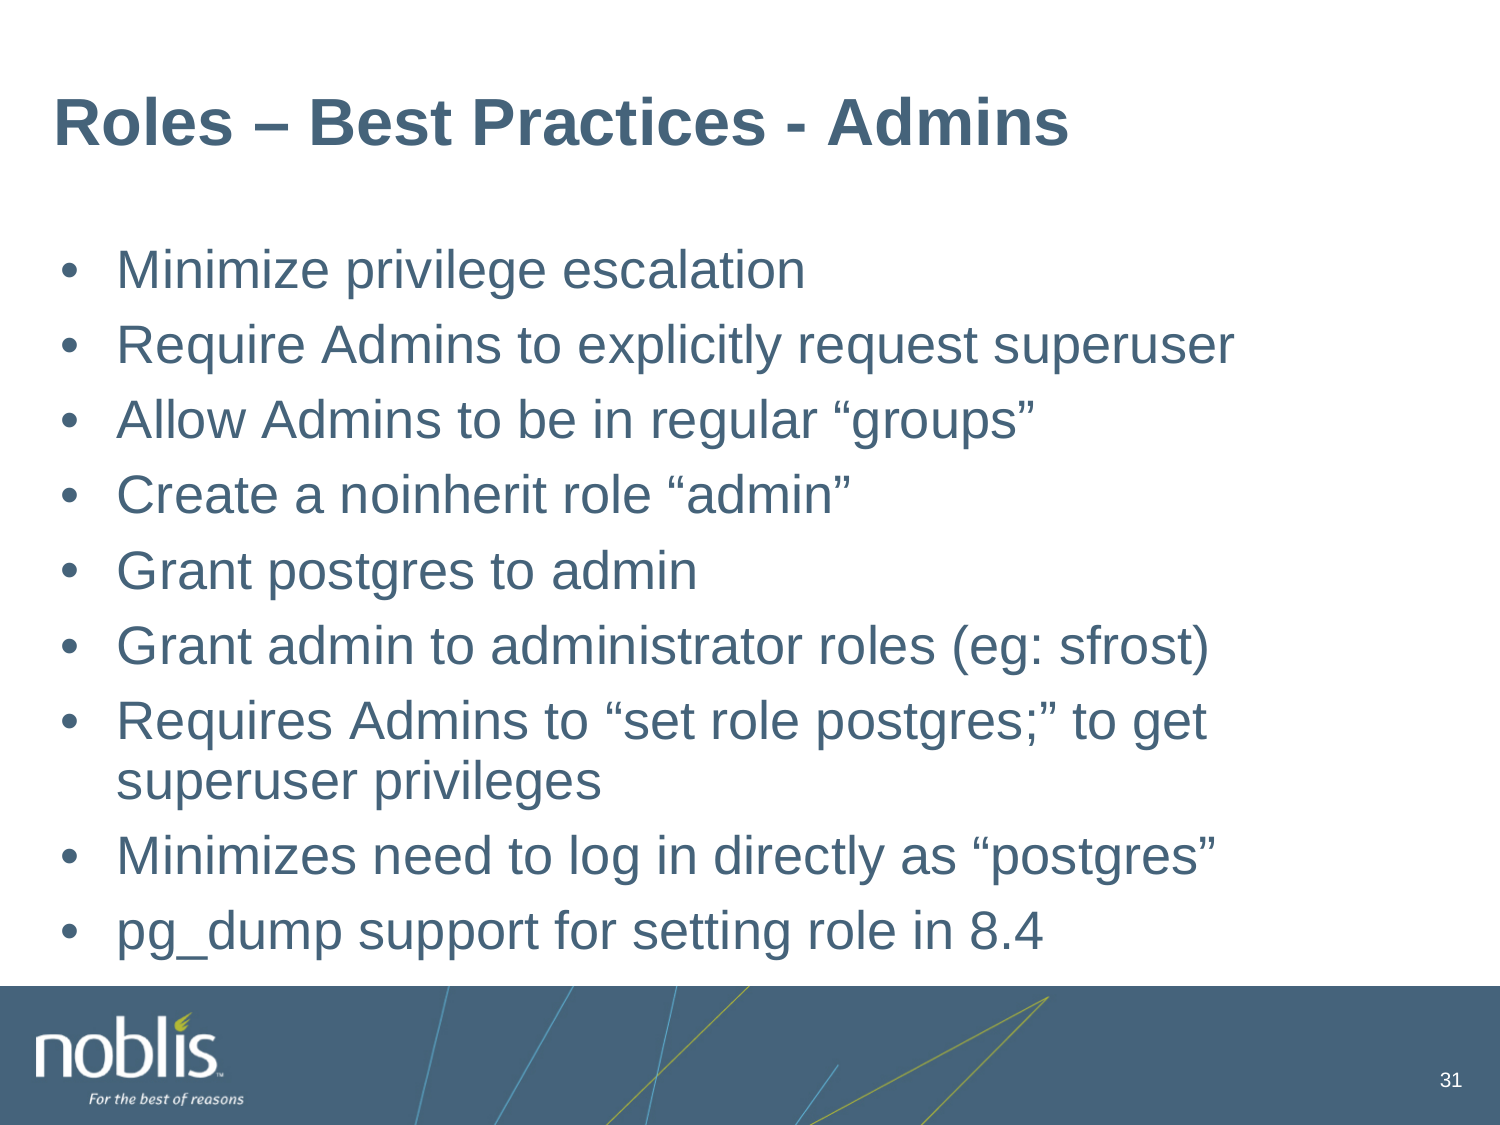

# Roles – Best Practices - Admins
Minimize privilege escalation
Require Admins to explicitly request superuser
Allow Admins to be in regular “groups”
Create a noinherit role “admin”
Grant postgres to admin
Grant admin to administrator roles (eg: sfrost)
Requires Admins to “set role postgres;” to get superuser privileges
Minimizes need to log in directly as “postgres”
pg_dump support for setting role in 8.4